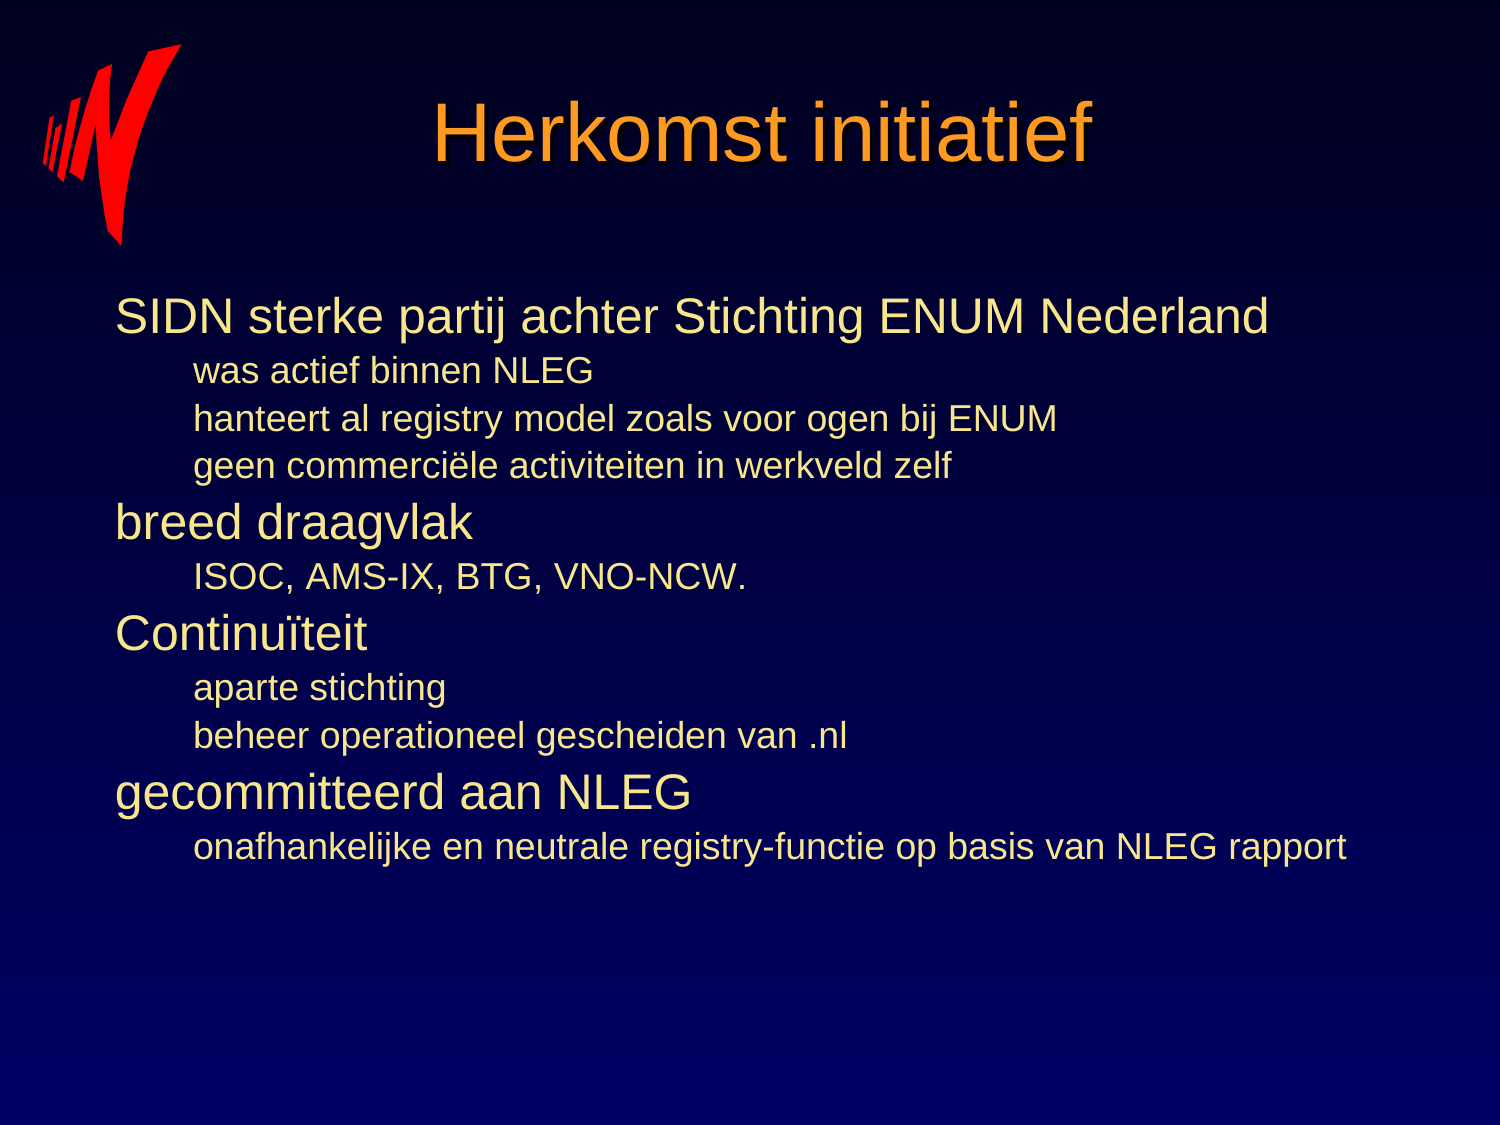

# Herkomst initiatief
SIDN sterke partij achter Stichting ENUM Nederland
was actief binnen NLEG
hanteert al registry model zoals voor ogen bij ENUM
geen commerciële activiteiten in werkveld zelf
breed draagvlak
ISOC, AMS-IX, BTG, VNO-NCW.
Continuïteit
aparte stichting
beheer operationeel gescheiden van .nl
gecommitteerd aan NLEG
onafhankelijke en neutrale registry-functie op basis van NLEG rapport